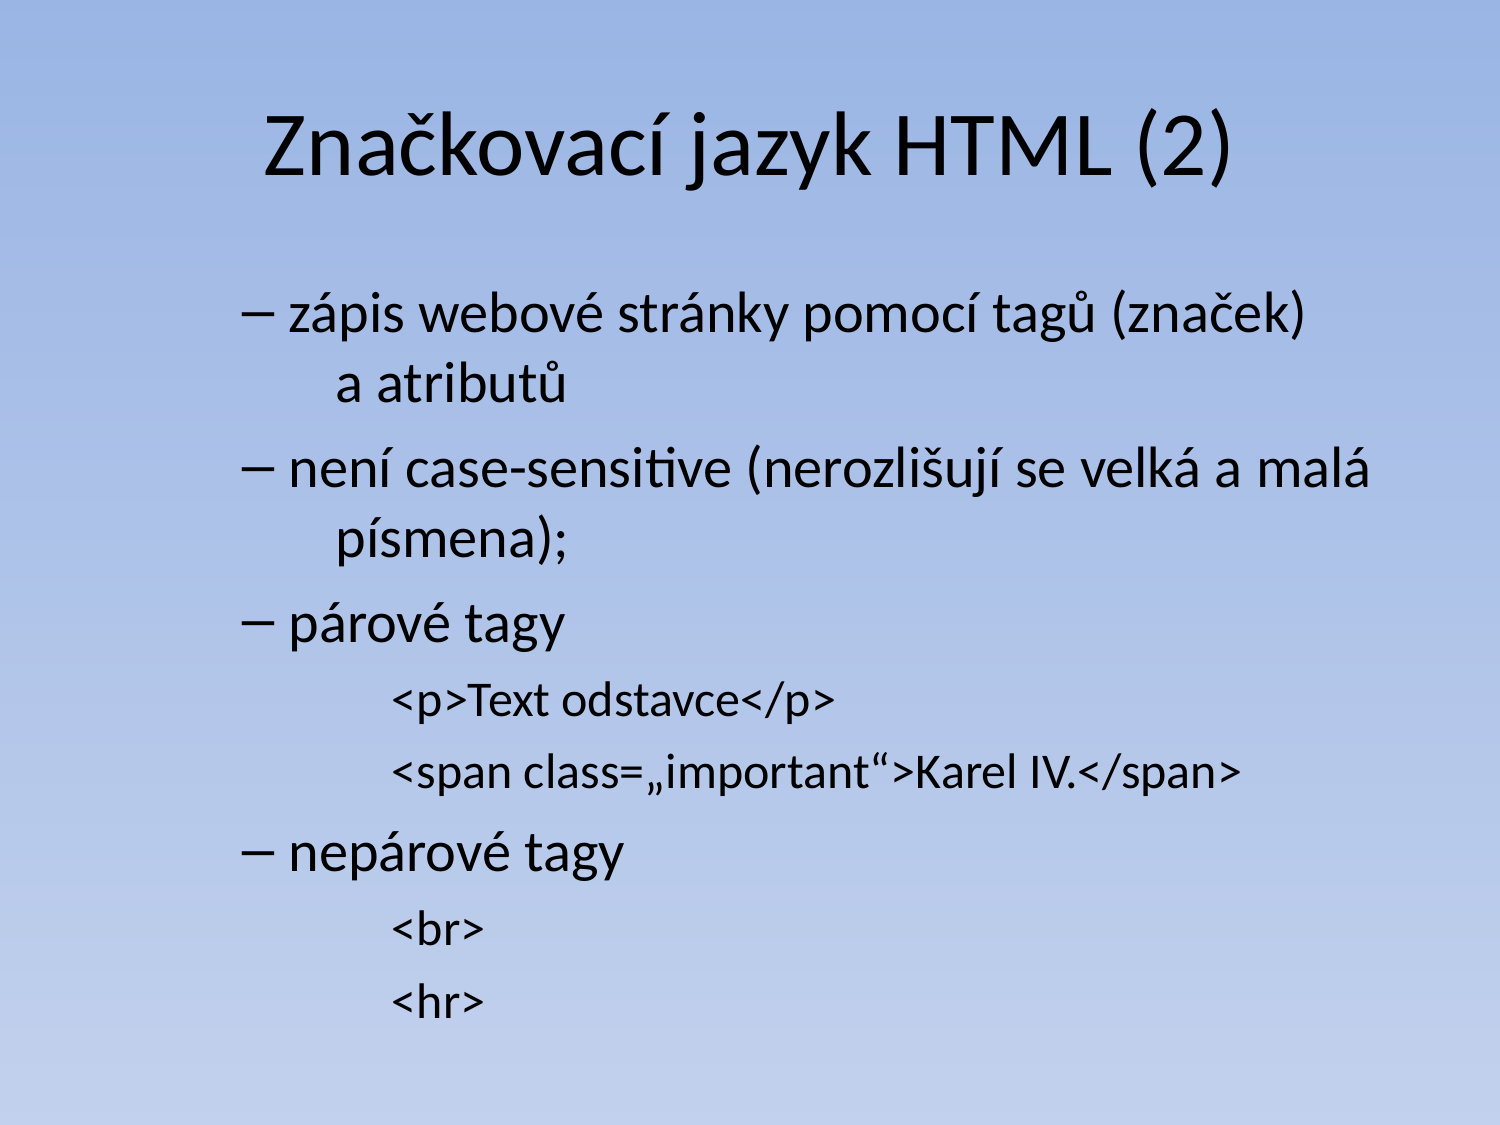

# Značkovací jazyk HTML (2)
zápis webové stránky pomocí tagů (značek)
a atributů
není case-sensitive (nerozlišují se velká a malá písmena);
párové tagy
<p>Text odstavce</p>
<span class=„important“>Karel IV.</span>
nepárové tagy
<br>
<hr>